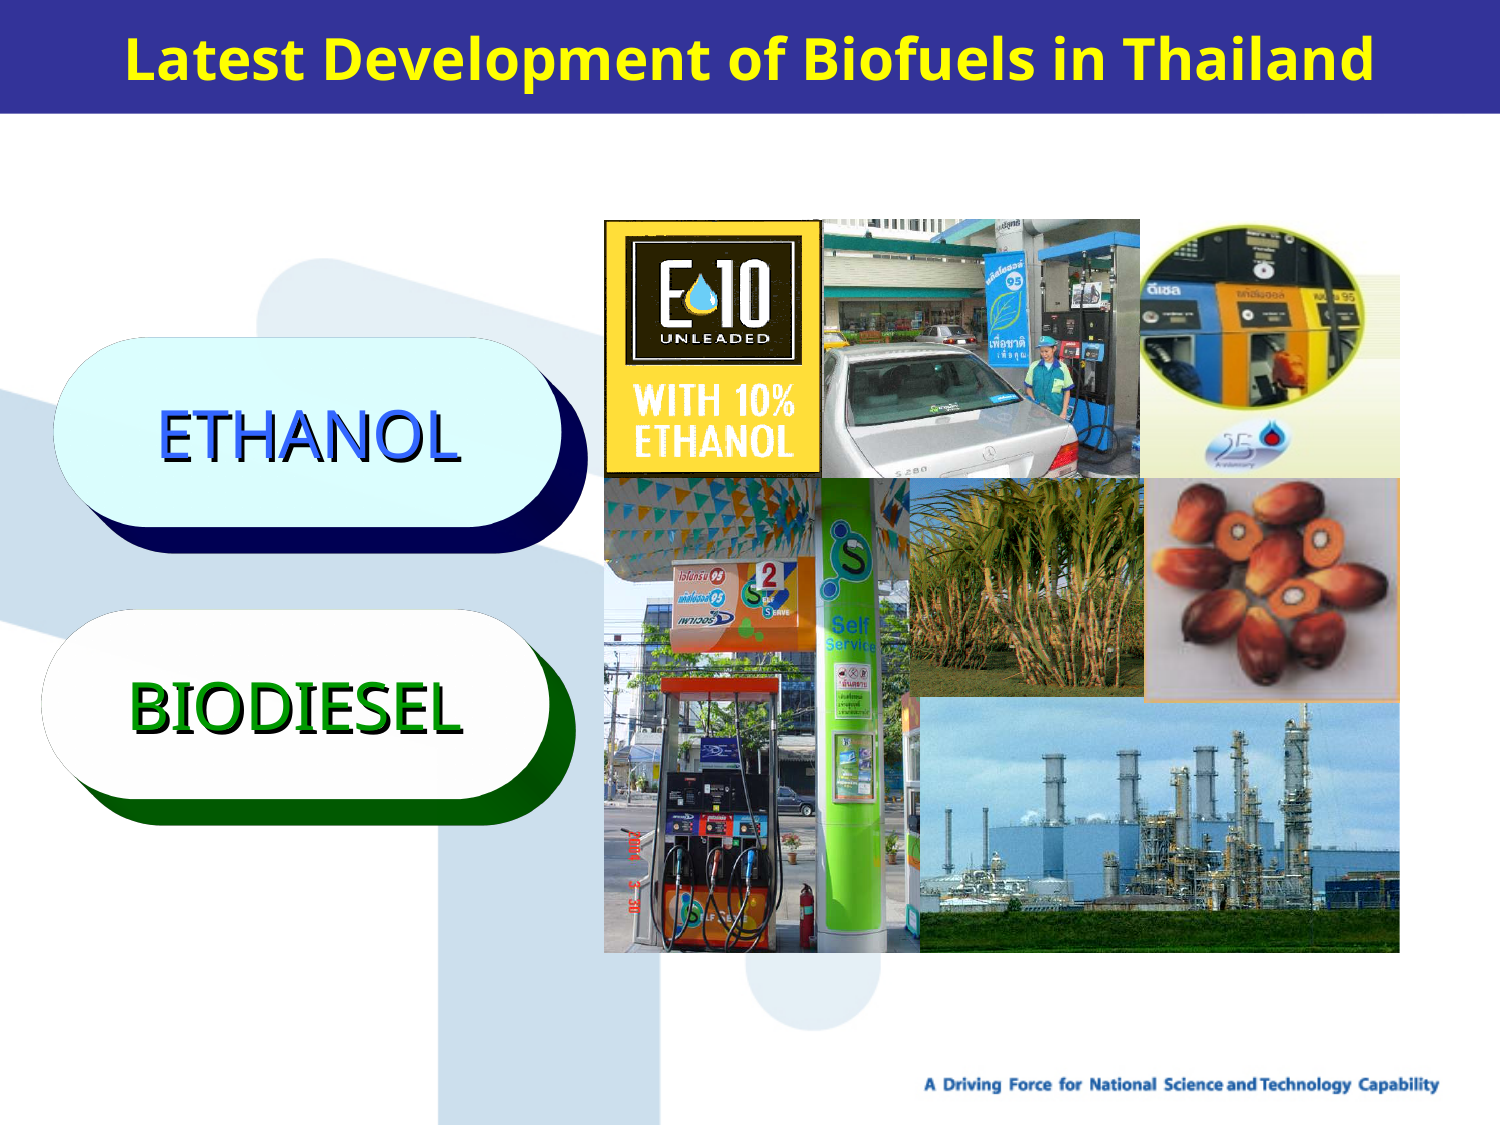

Latest Development of Biofuels in Thailand
ETHANOL
BIODIESEL